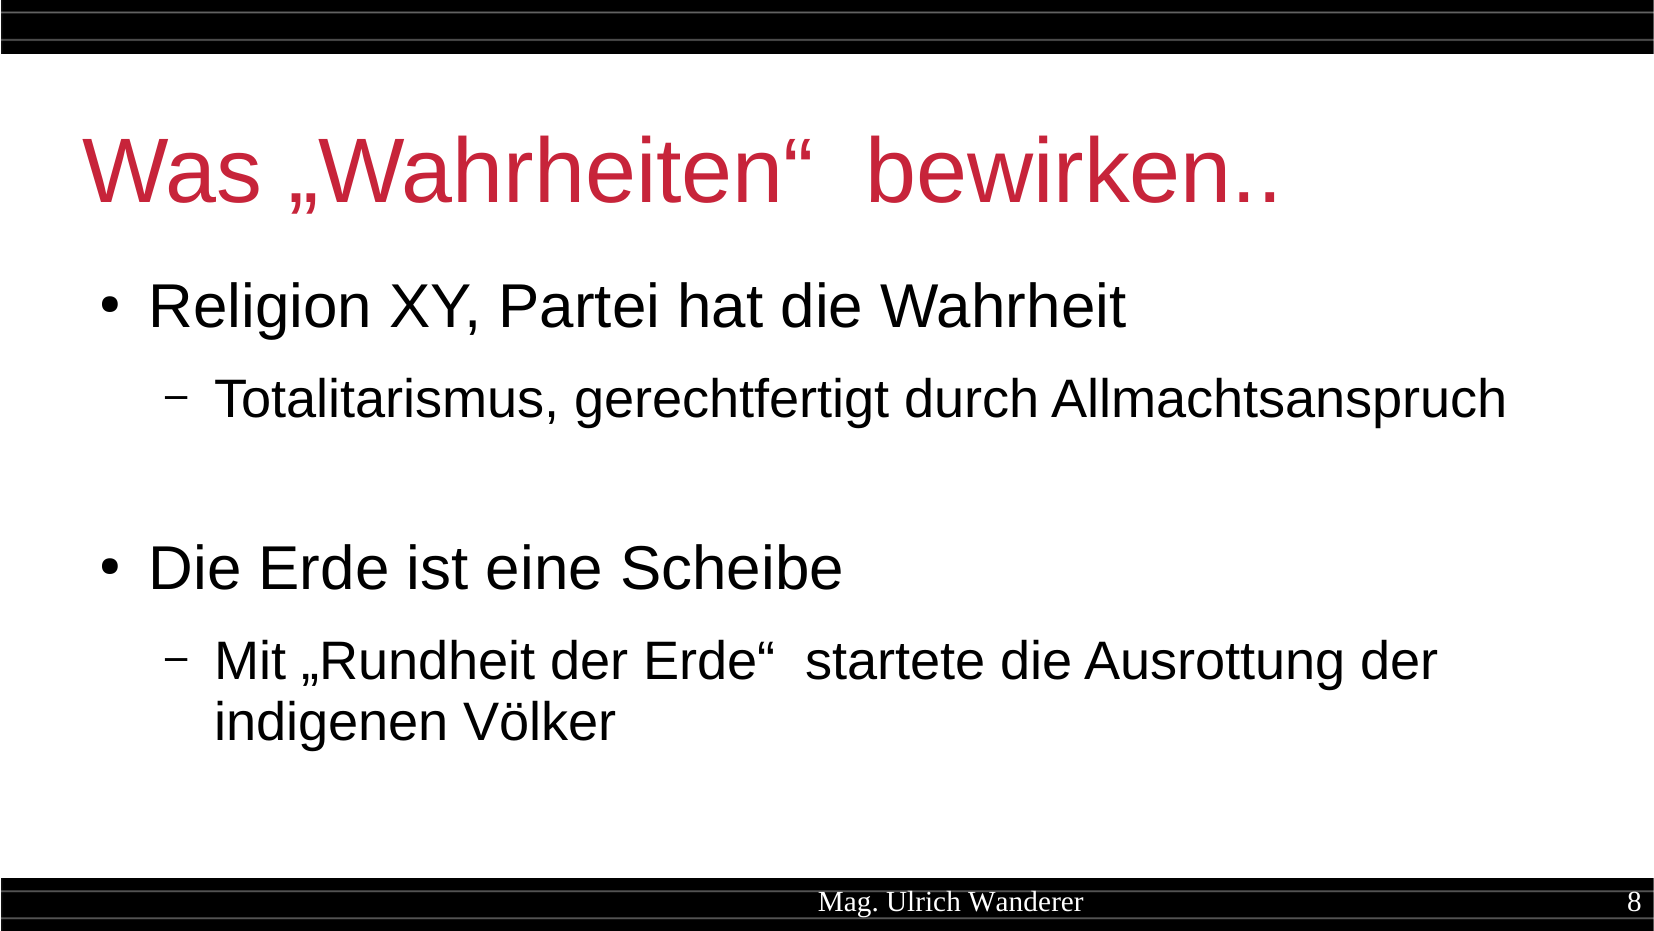

# Was „Wahrheiten“ bewirken..
Religion XY, Partei hat die Wahrheit
Totalitarismus, gerechtfertigt durch Allmachtsanspruch
Die Erde ist eine Scheibe
Mit „Rundheit der Erde“ startete die Ausrottung der indigenen Völker